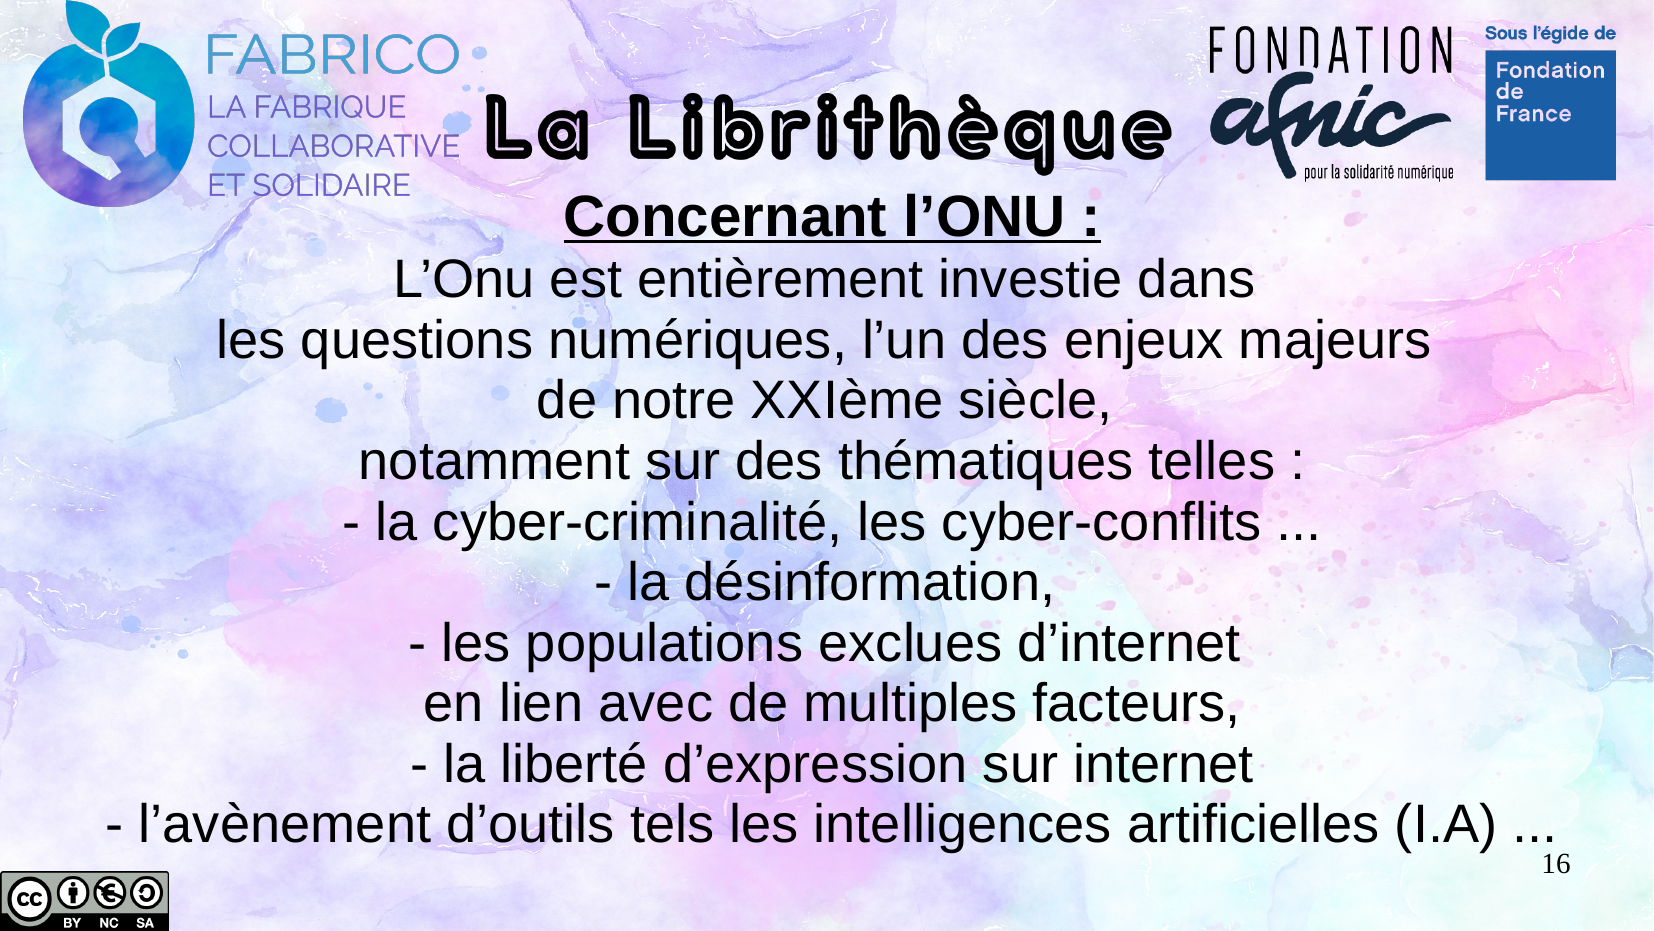

# Concernant l’ONU :
L’Onu est entièrement investie dans
les questions numériques, l’un des enjeux majeurs
de notre XXIème siècle,
notamment sur des thématiques telles :
- la cyber-criminalité, les cyber-conflits ...
- la désinformation,
- les populations exclues d’internet
en lien avec de multiples facteurs,
- la liberté d’expression sur internet
- l’avènement d’outils tels les intelligences artificielles (I.A) ...
16